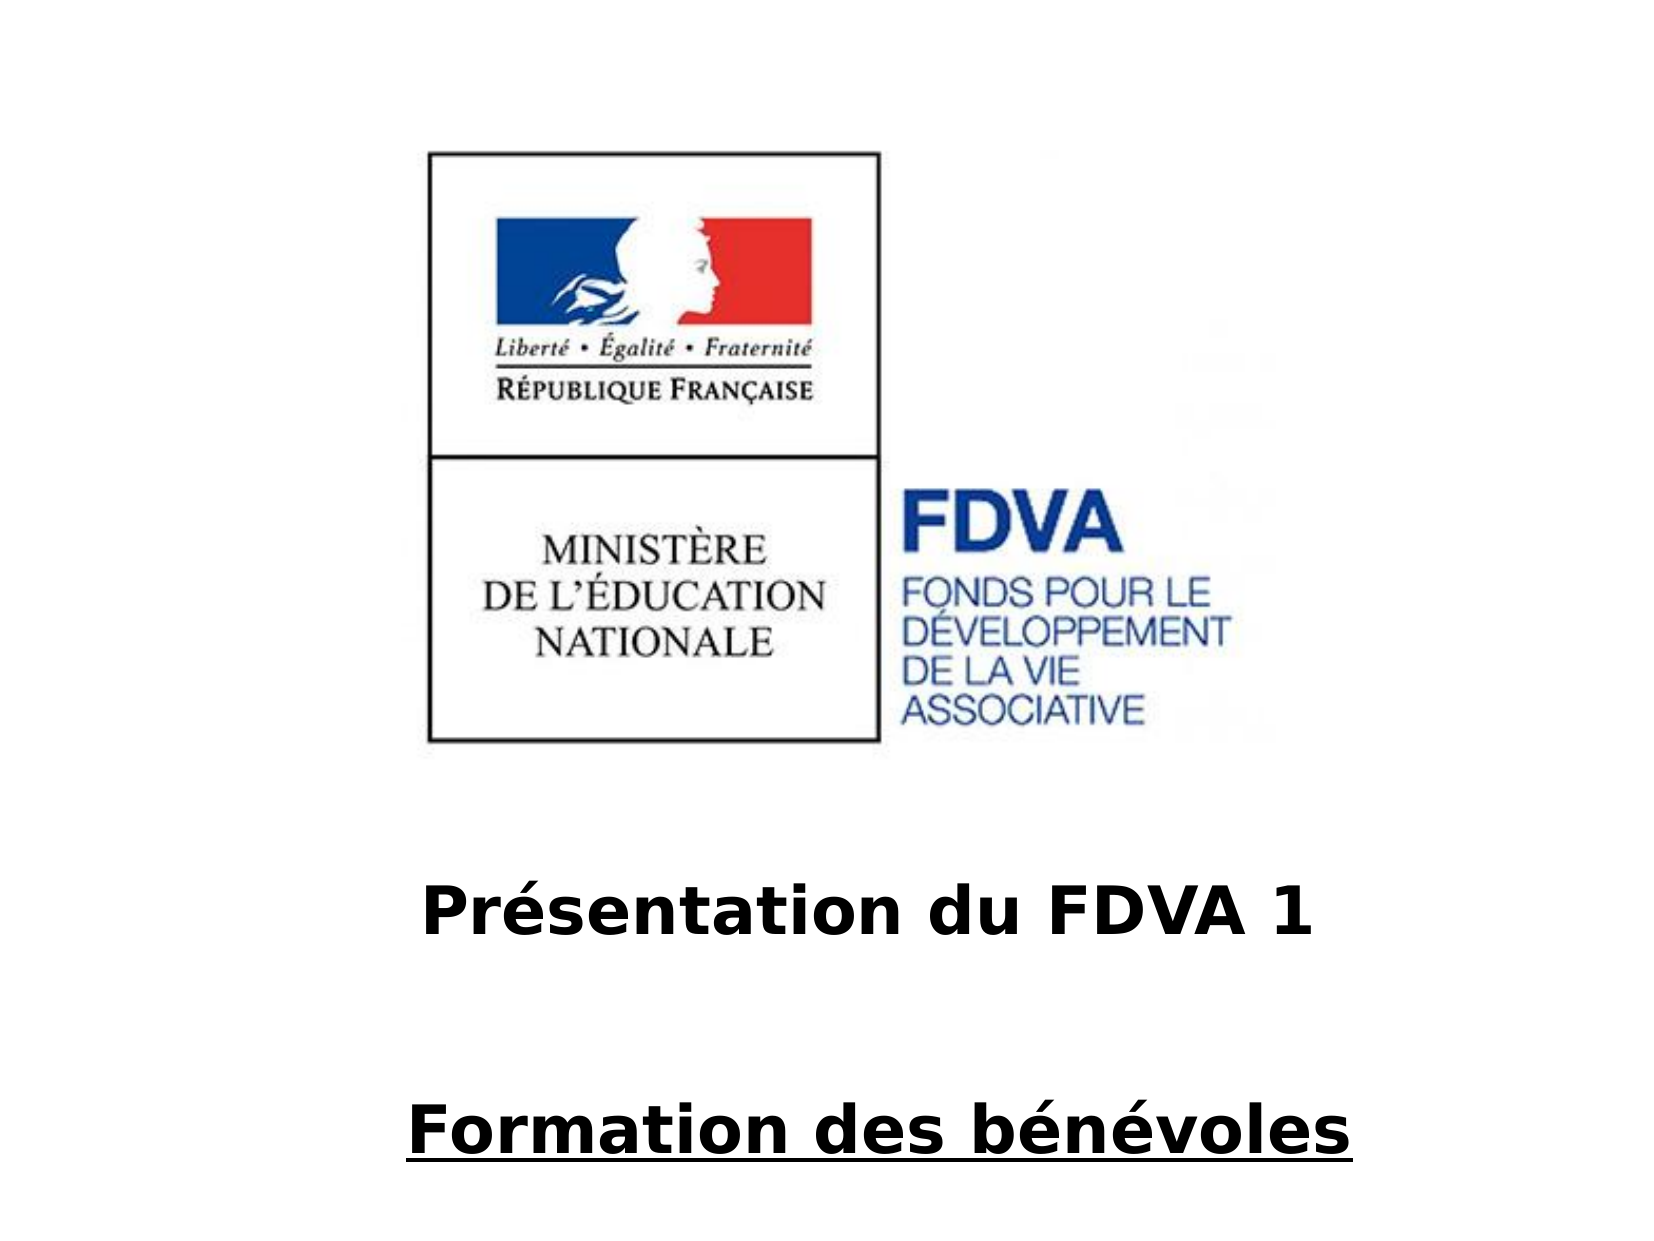

# Présentation du FDVA 1
Formation des bénévoles